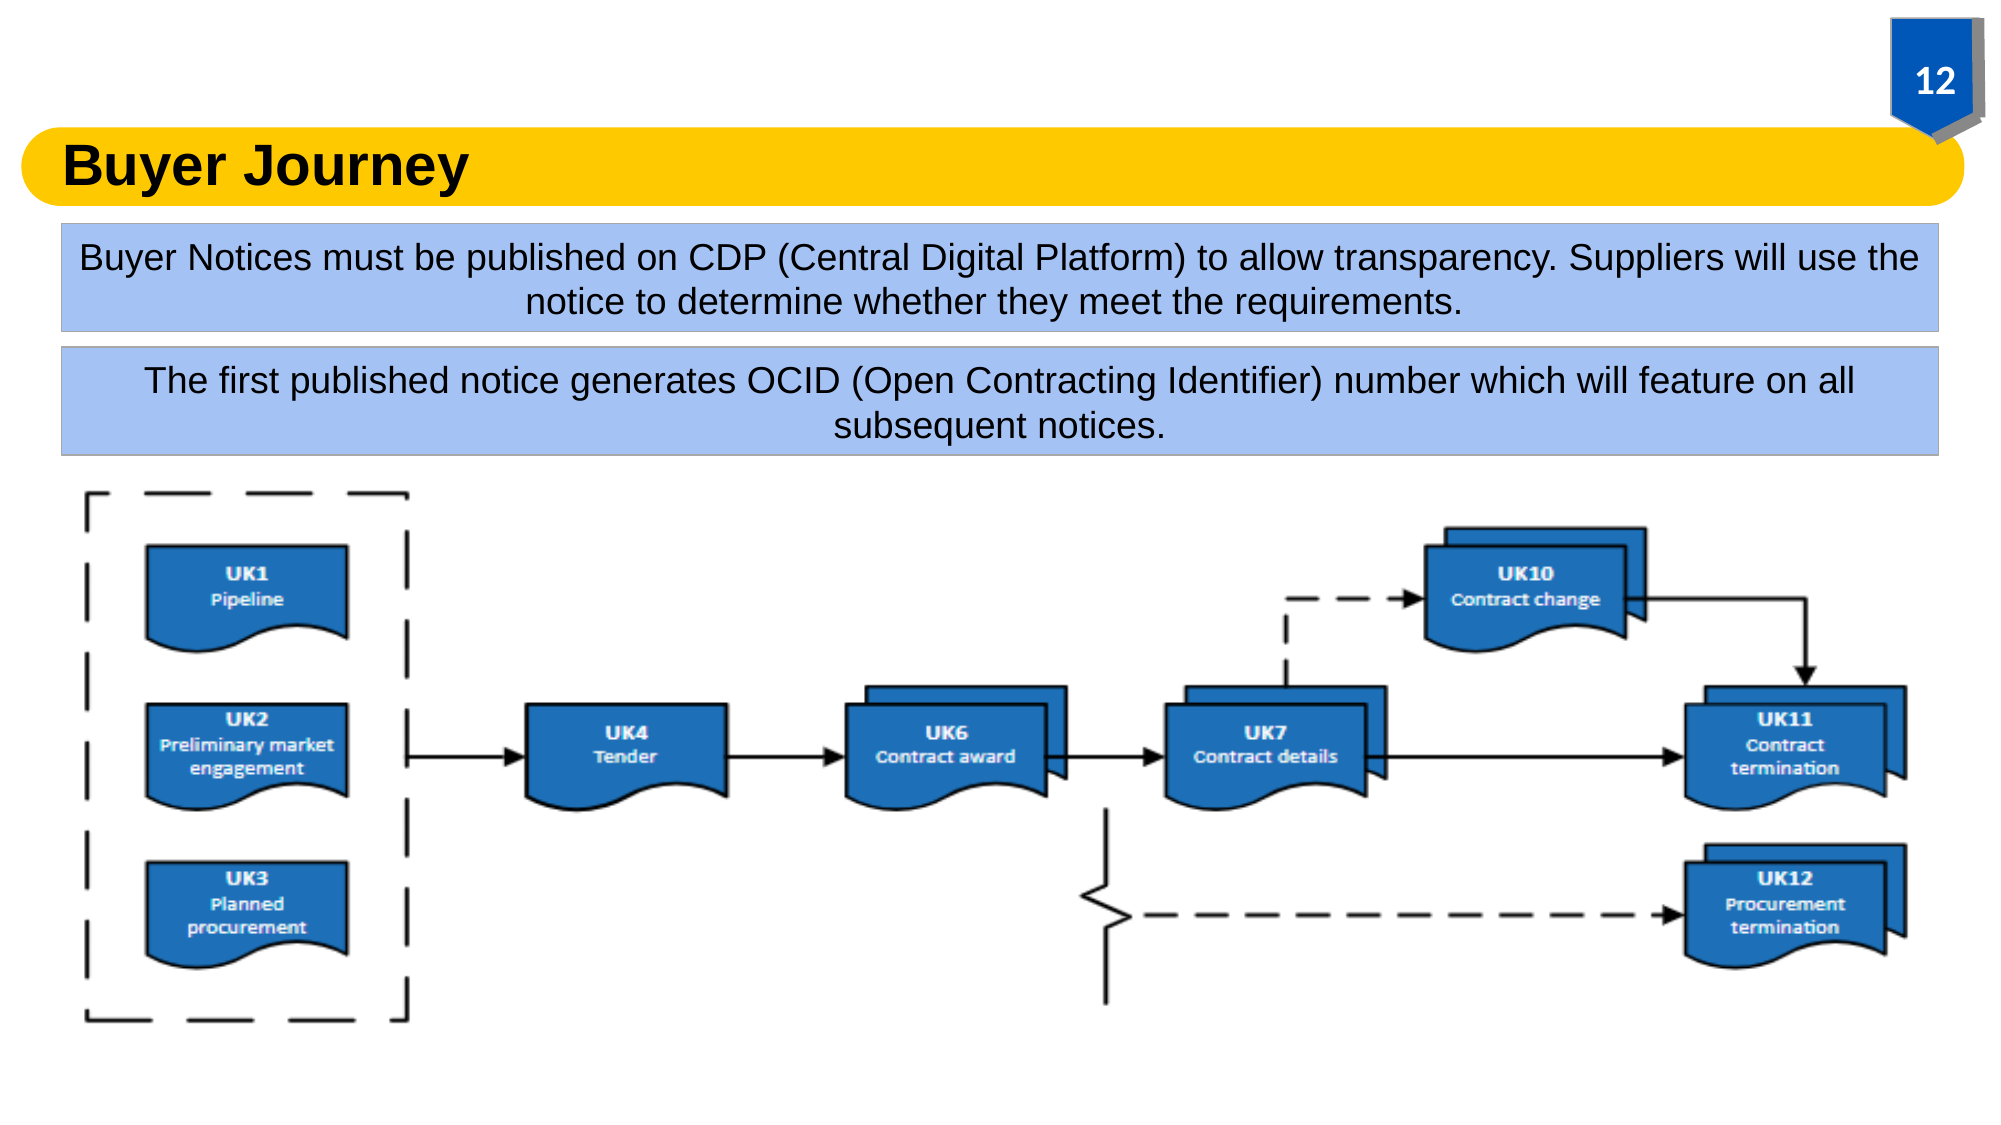

12
# Buyer Journey
Buyer Notices must be published on CDP (Central Digital Platform) to allow transparency. Suppliers will use the notice to determine whether they meet the requirements.
The first published notice generates OCID (Open Contracting Identifier) number which will feature on all subsequent notices.